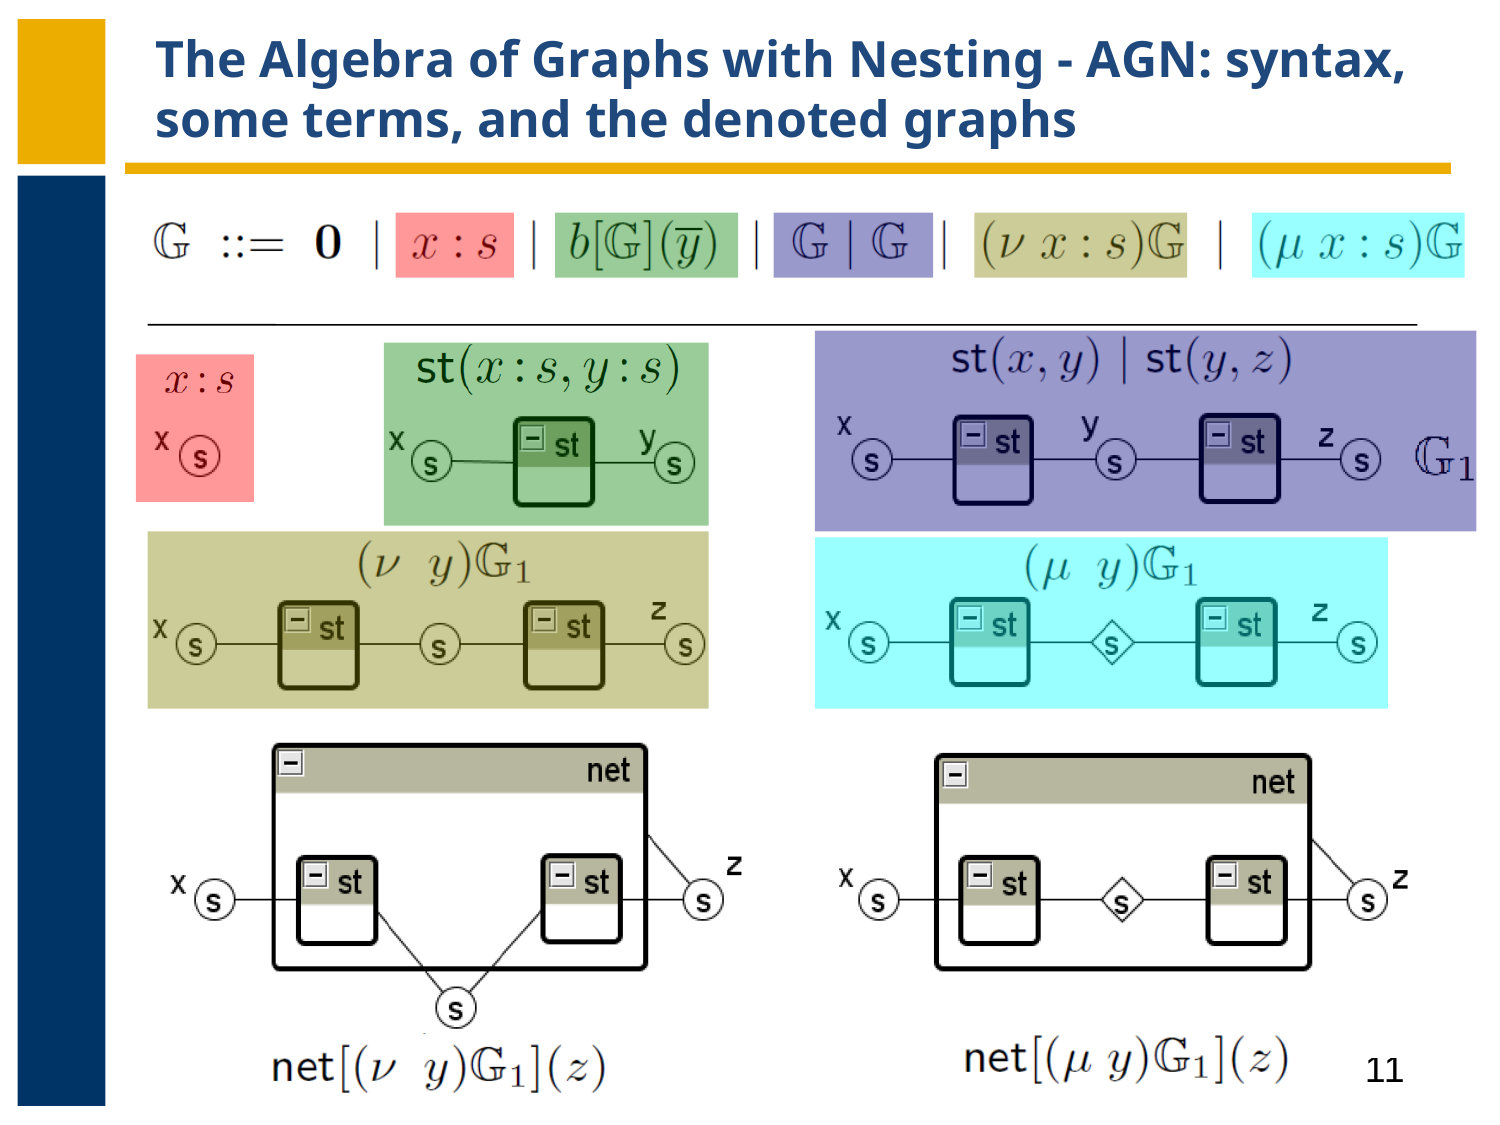

# The Algebra of Graphs with Nesting - AGN: syntax, some terms, and the denoted graphs
11